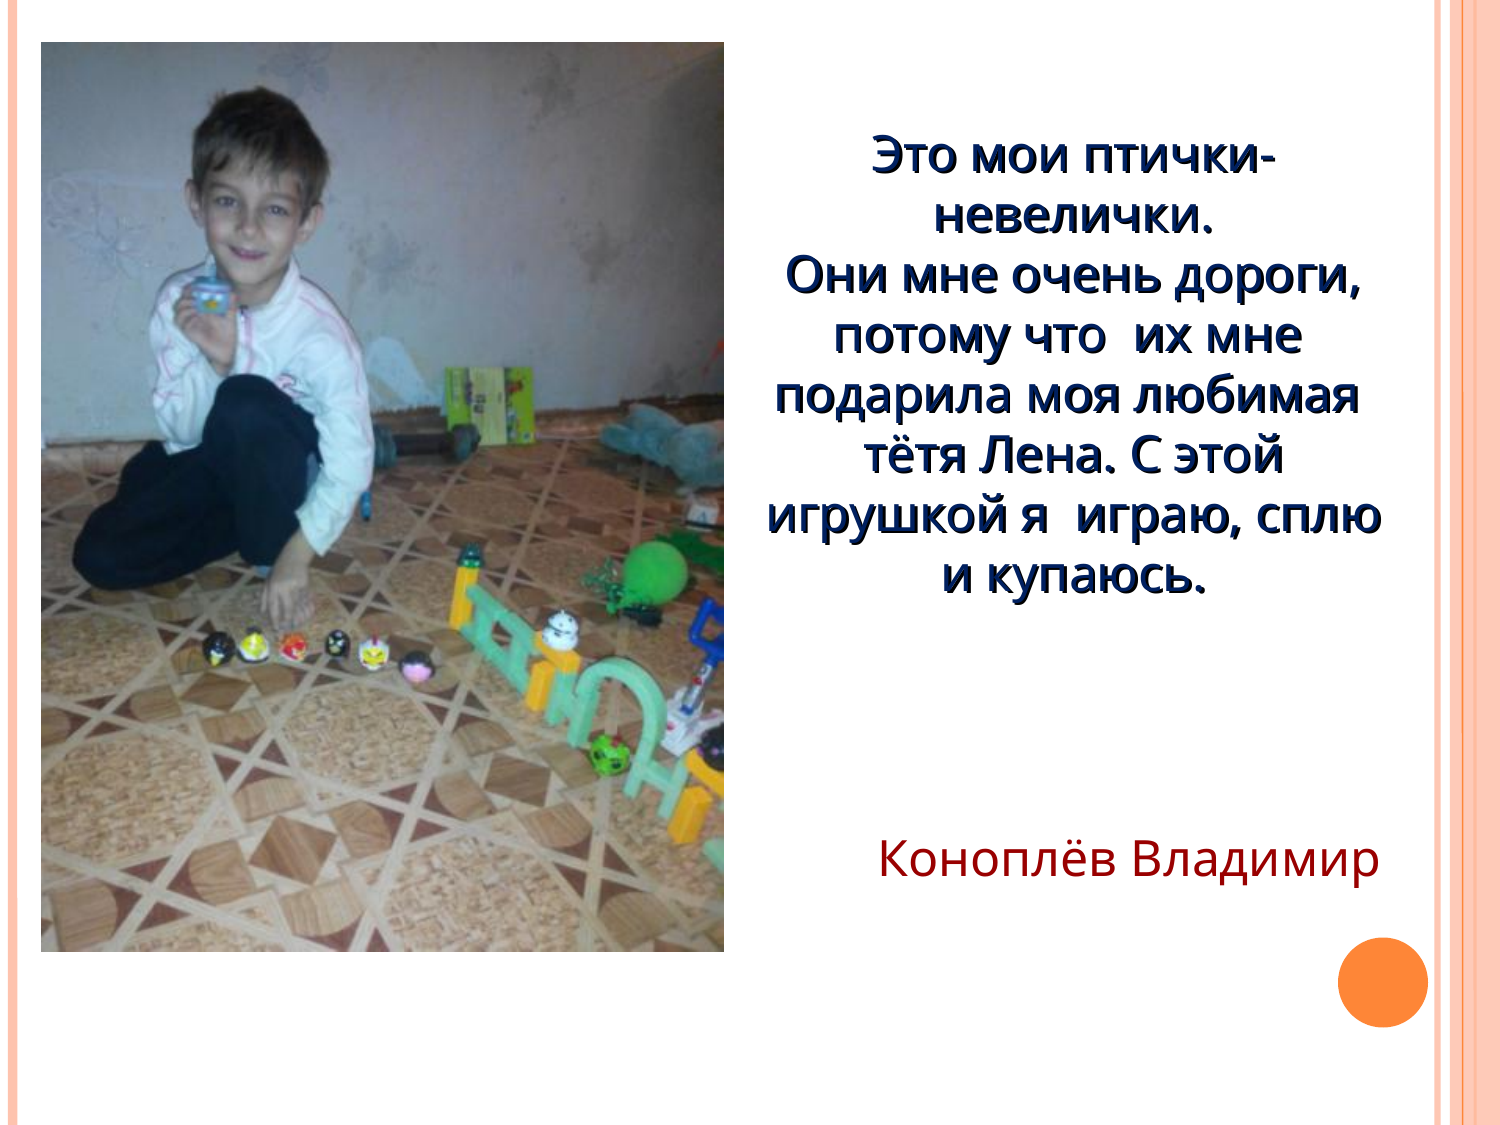

Это мои птички- невелички.
Они мне очень дороги, потому что их мне
подарила моя любимая
тётя Лена. С этой игрушкой я играю, сплю и купаюсь.
Коноплёв Владимир